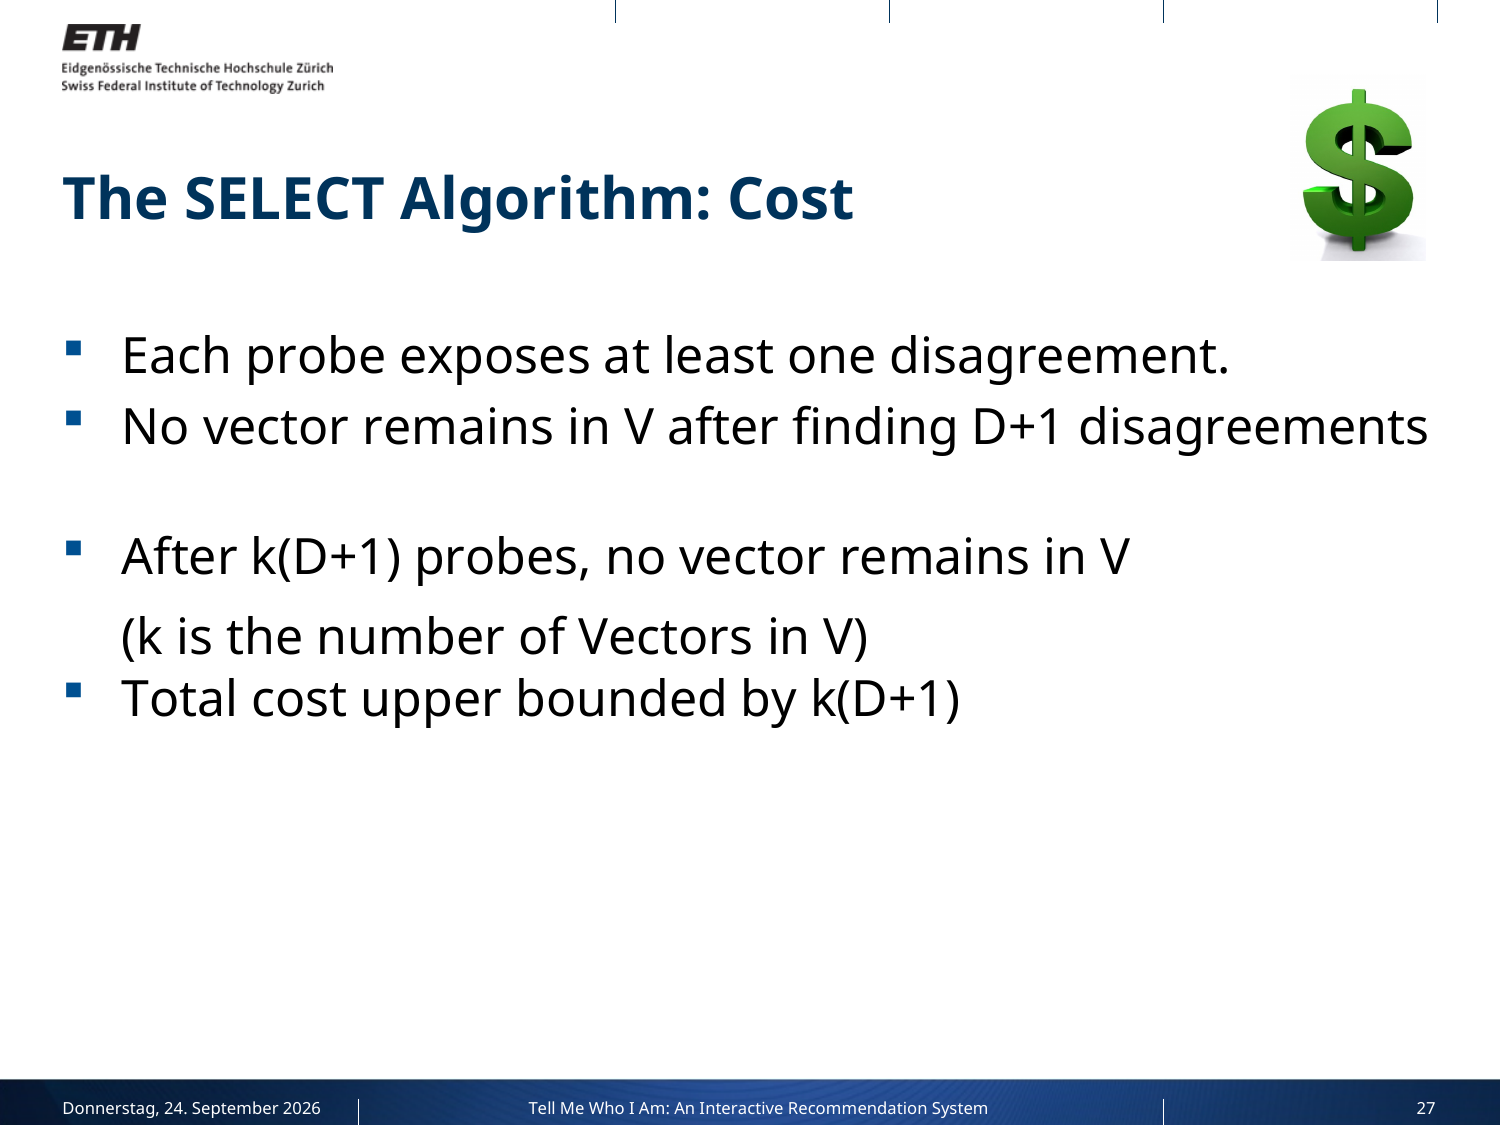

# The SELECT Algorithm: Cost
Each probe exposes at least one disagreement.
No vector remains in V after finding D+1 disagreements
After k(D+1) probes, no vector remains in V
(k is the number of Vectors in V)
Total cost upper bounded by k(D+1)
27